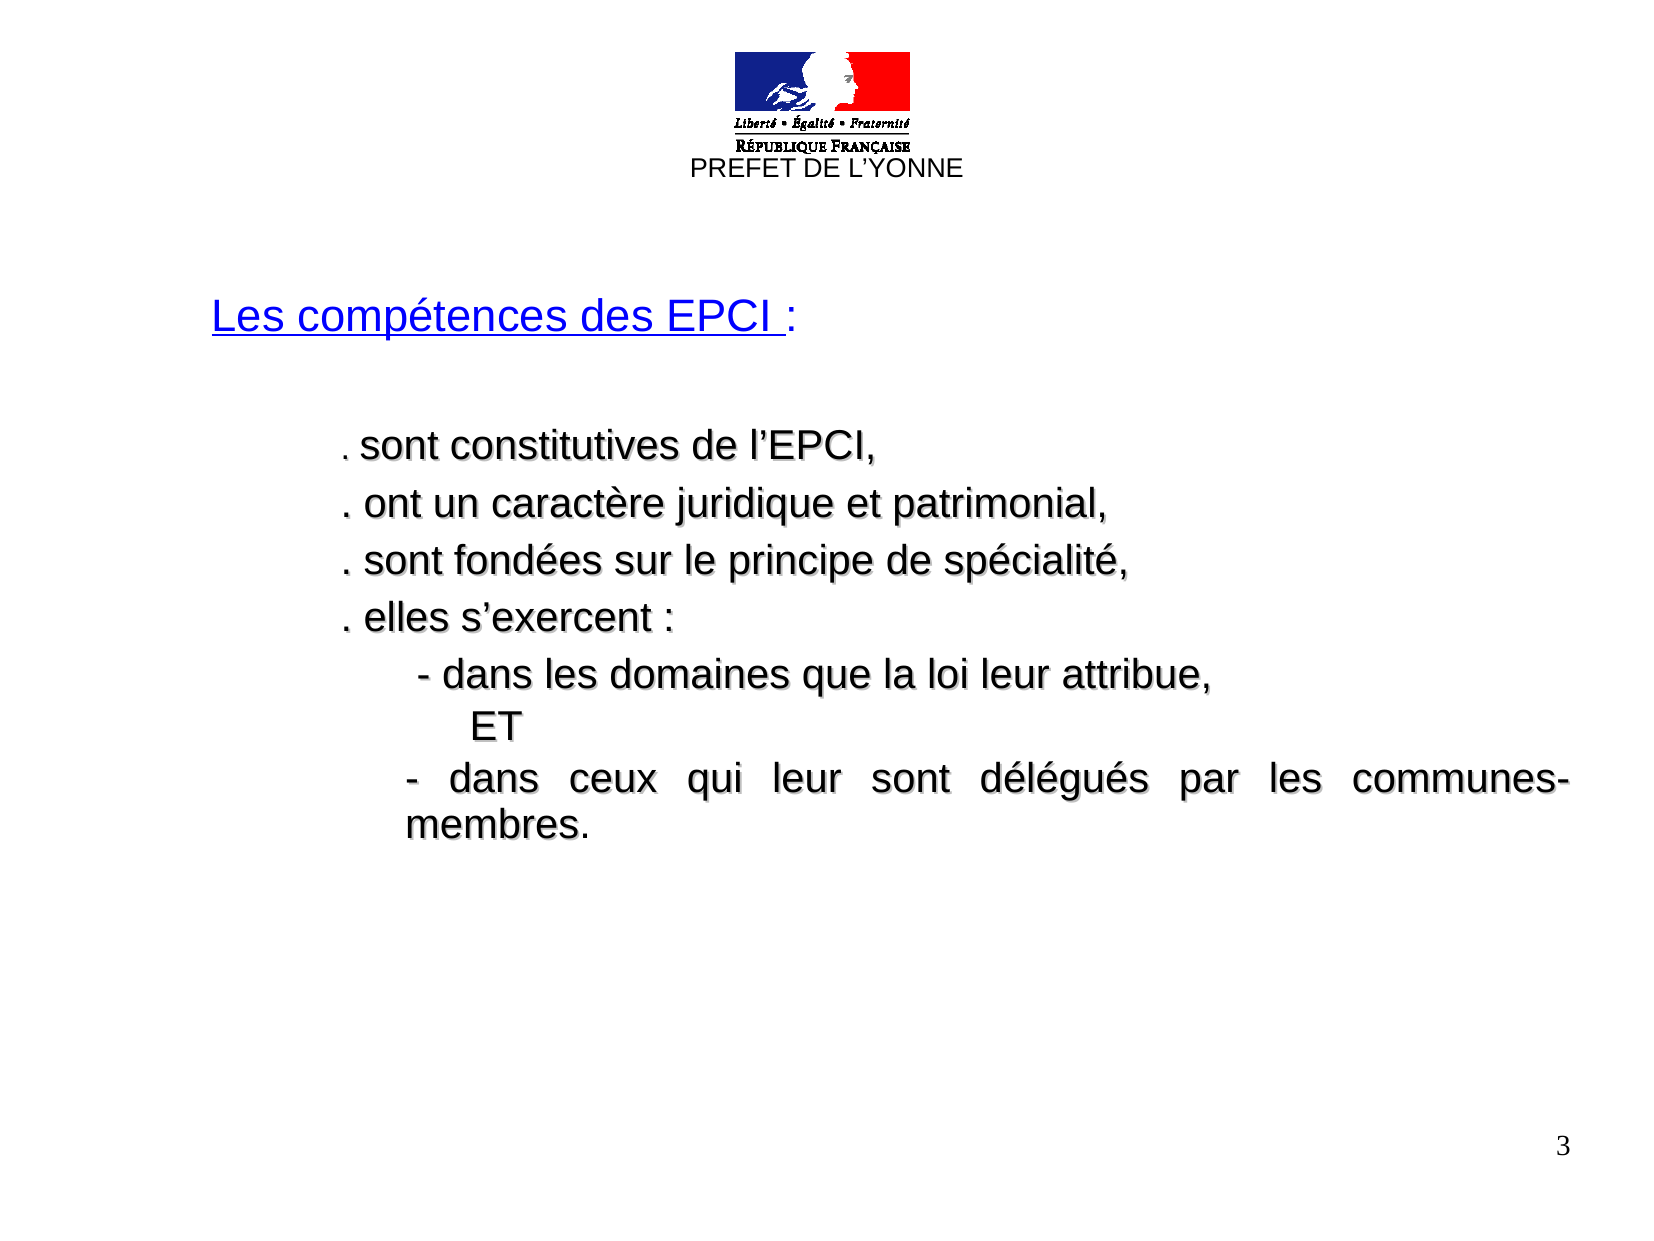

# PREFET DE L’YONNE
Les compétences des EPCI :
. sont constitutives de l’EPCI,
. ont un caractère juridique et patrimonial,
. sont fondées sur le principe de spécialité,
. elles s’exercent :
 - dans les domaines que la loi leur attribue,
ET
- dans ceux qui leur sont délégués par les communes-membres.
3